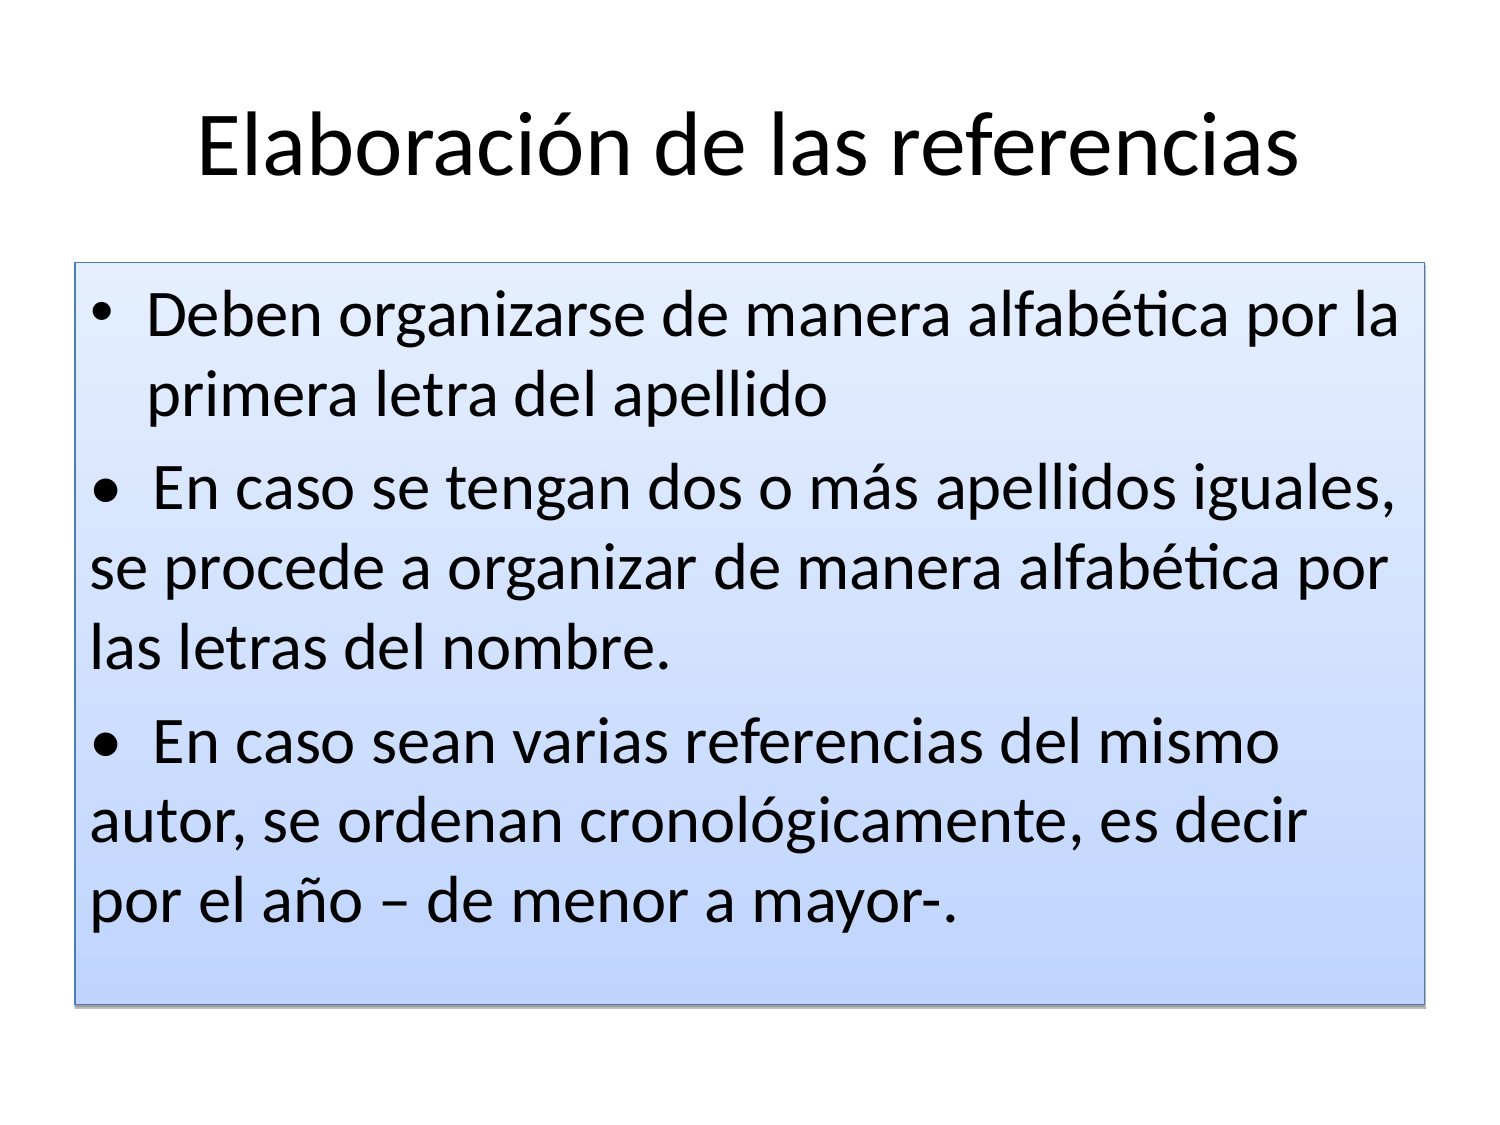

Elaboración de las referencias
Deben organizarse de manera alfabética por la primera letra del apellido
• En caso se tengan dos o más apellidos iguales, se procede a organizar de manera alfabética por las letras del nombre.
• En caso sean varias referencias del mismo autor, se ordenan cronológicamente, es decir por el año – de menor a mayor-.